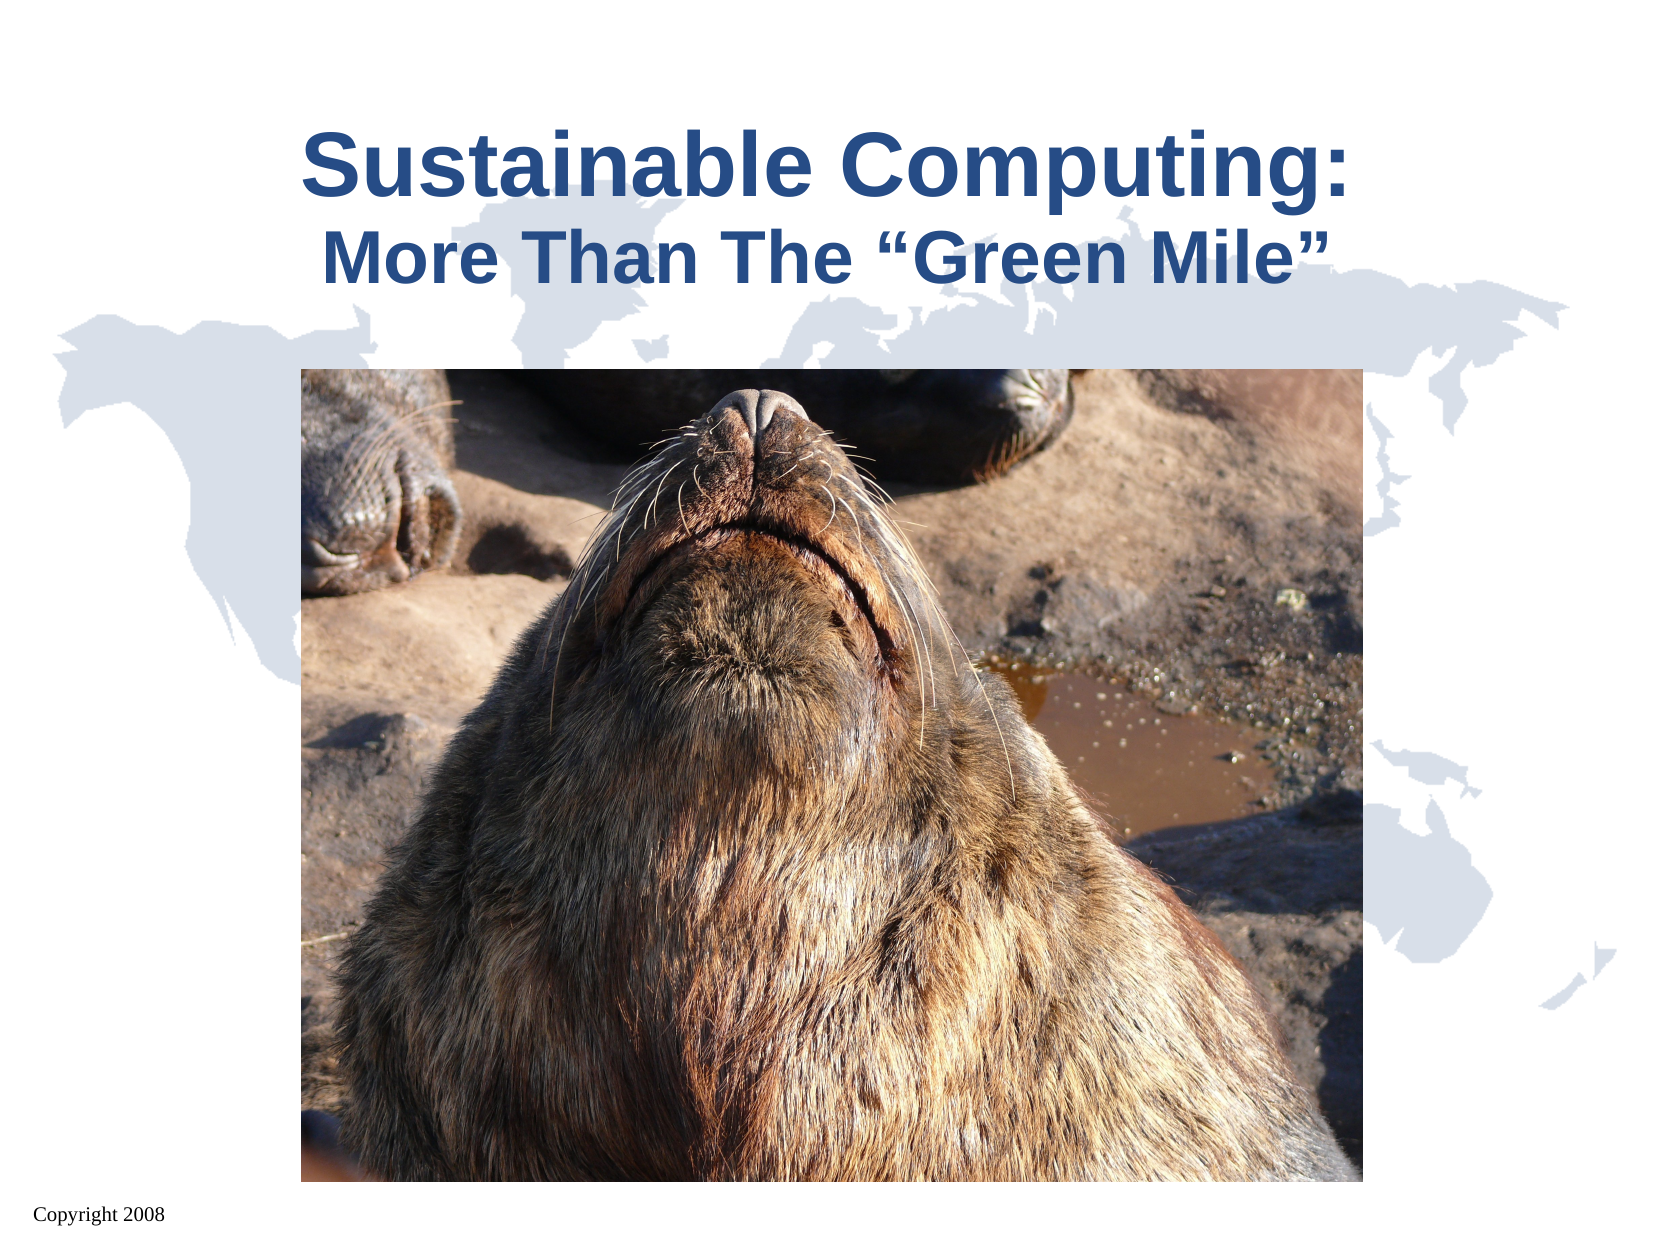

# Sustainable Computing: More Than The “Green Mile”